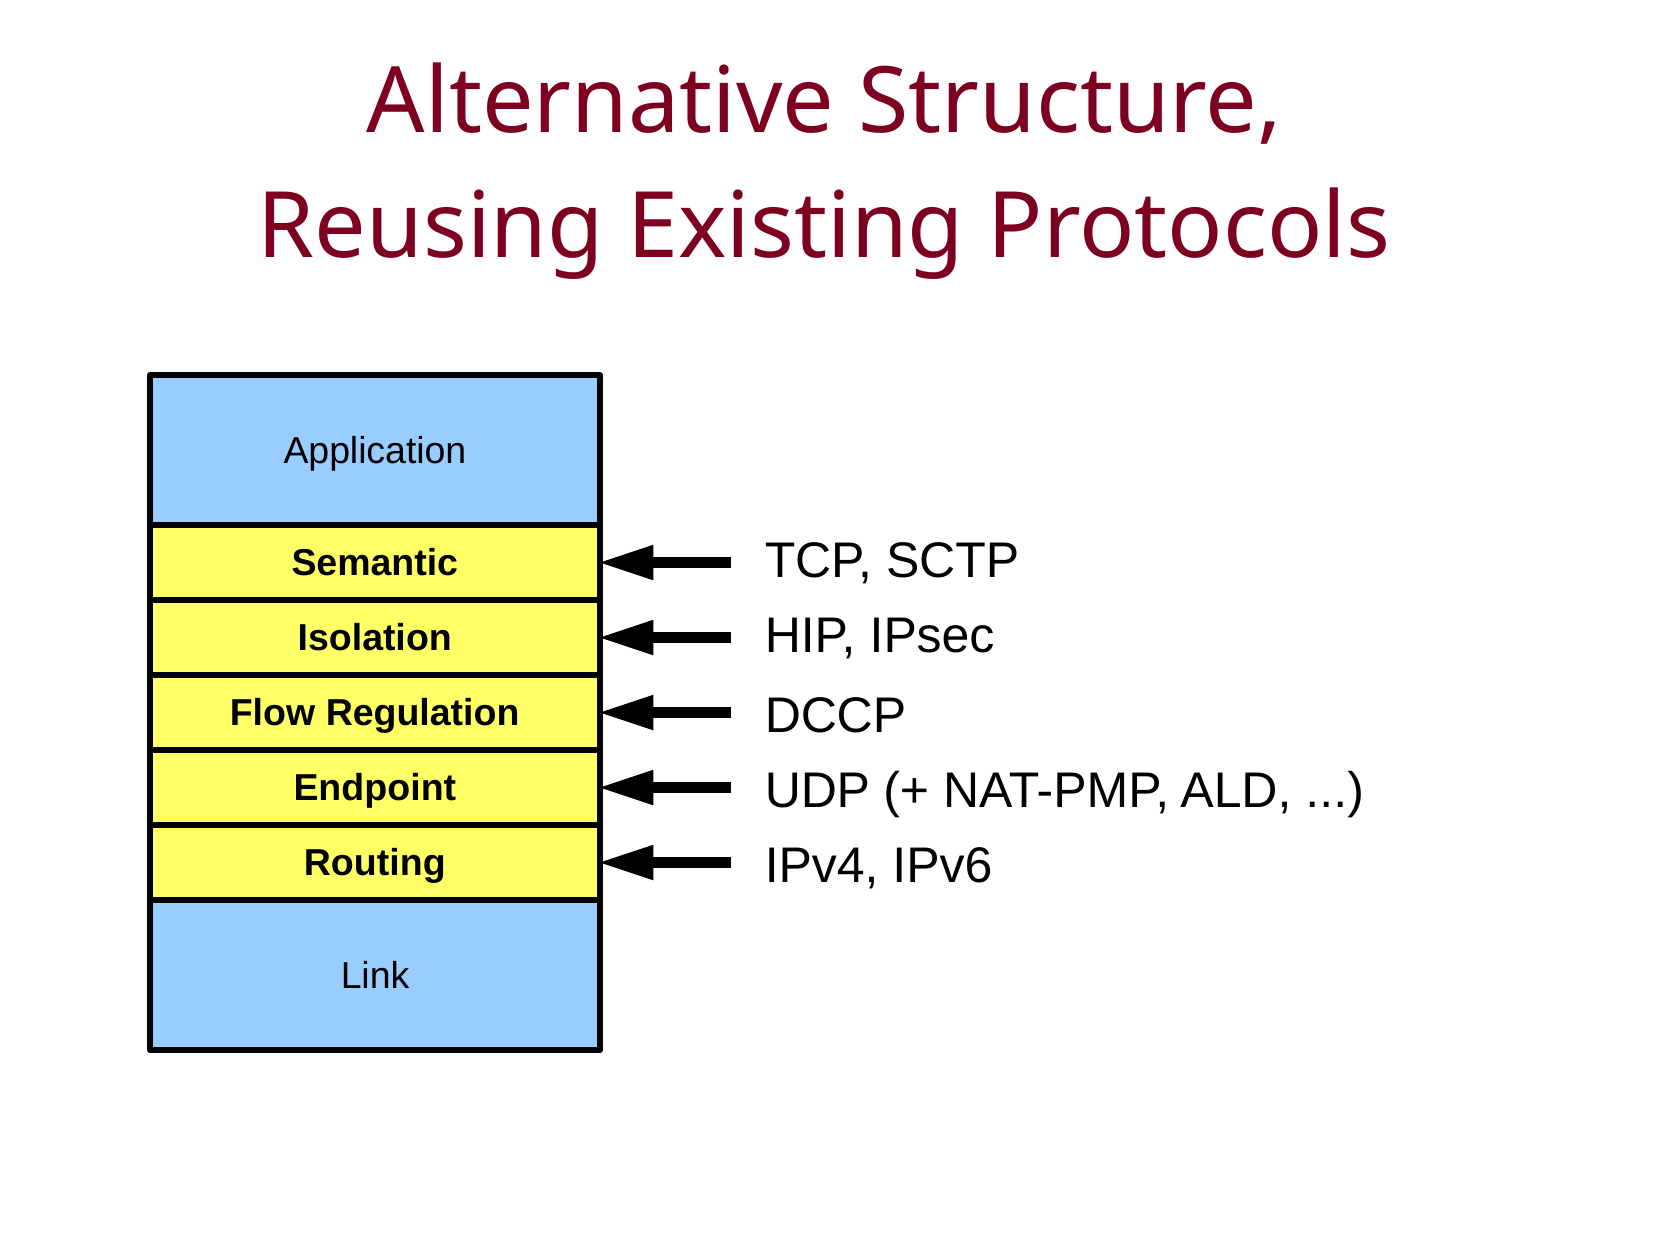

# Alternative Structure, Reusing Existing Protocols
Application
Semantic
TCP, SCTP
Isolation
HIP, IPsec
Flow Regulation
DCCP
Endpoint
UDP (+ NAT-PMP, ALD, ...)
Routing
IPv4, IPv6
Link